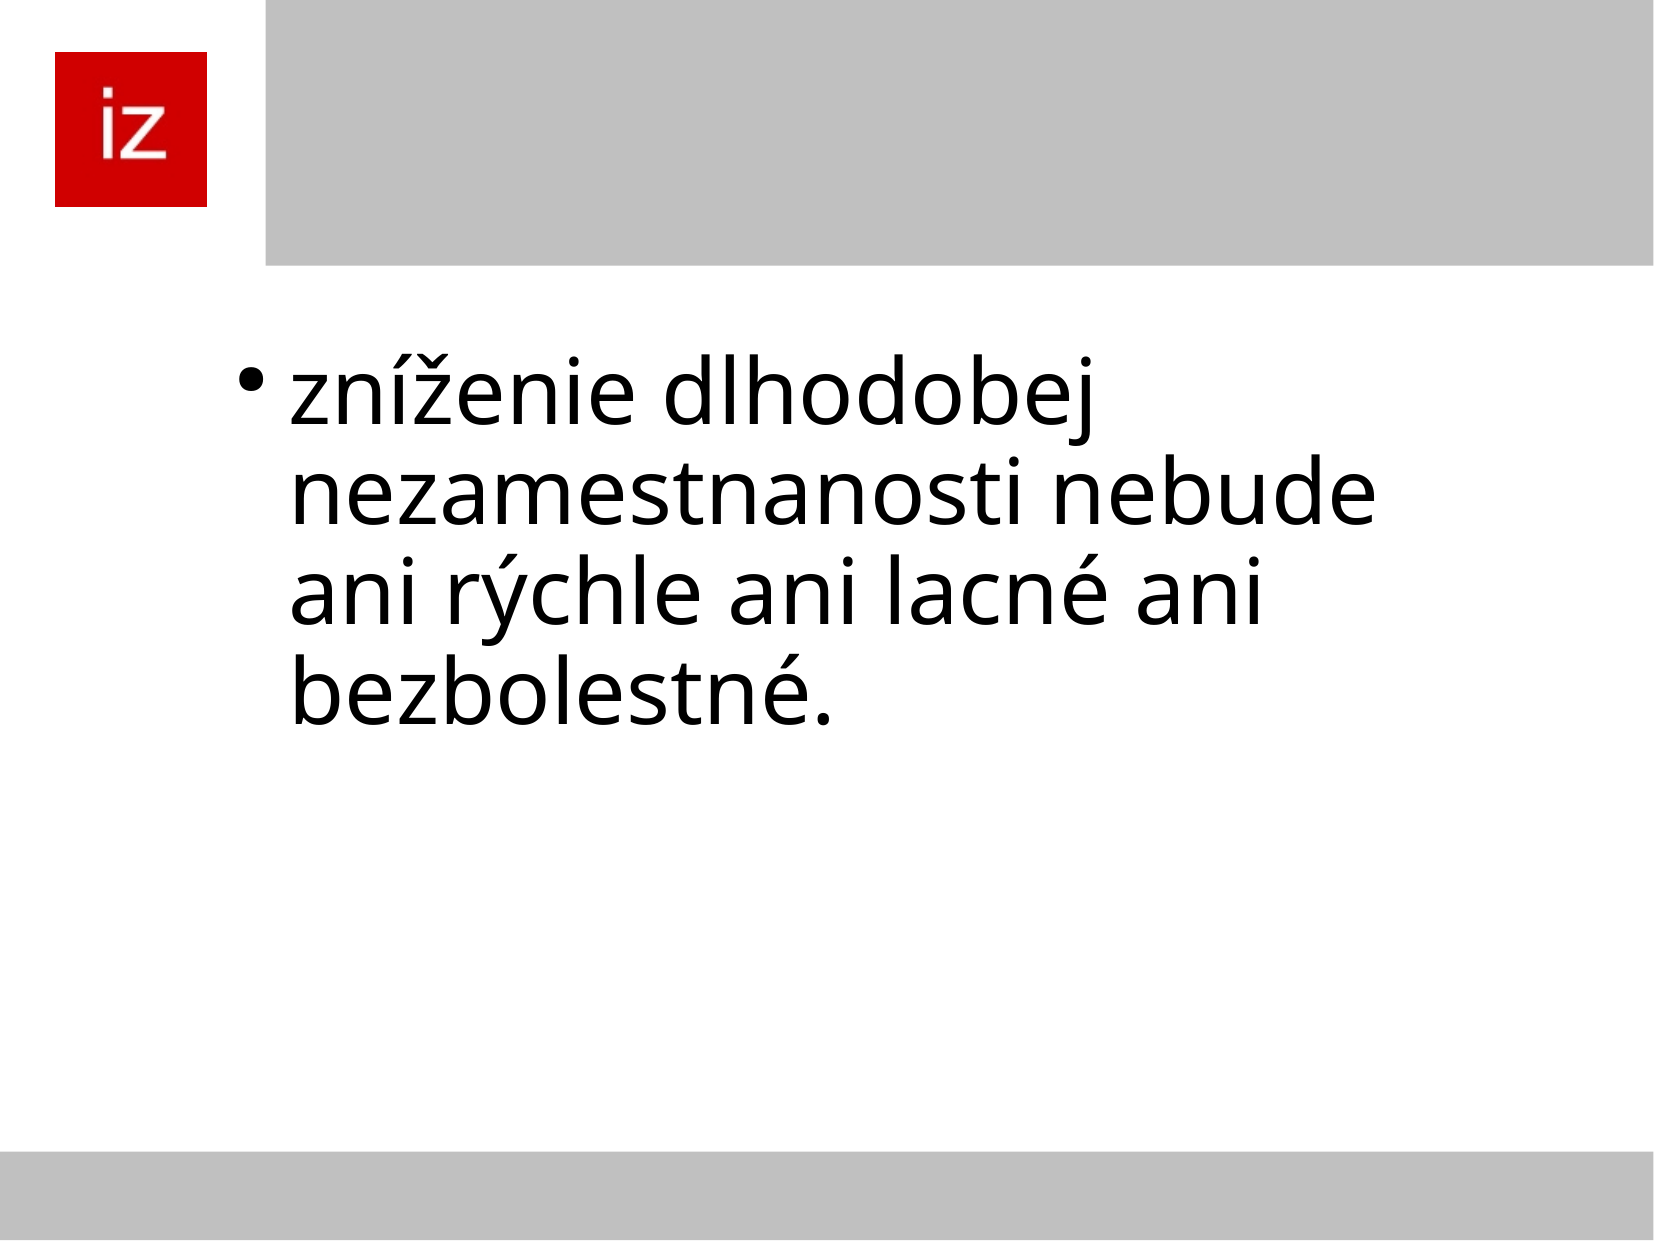

#
zníženie dlhodobej nezamestnanosti nebude ani rýchle ani lacné ani bezbolestné.